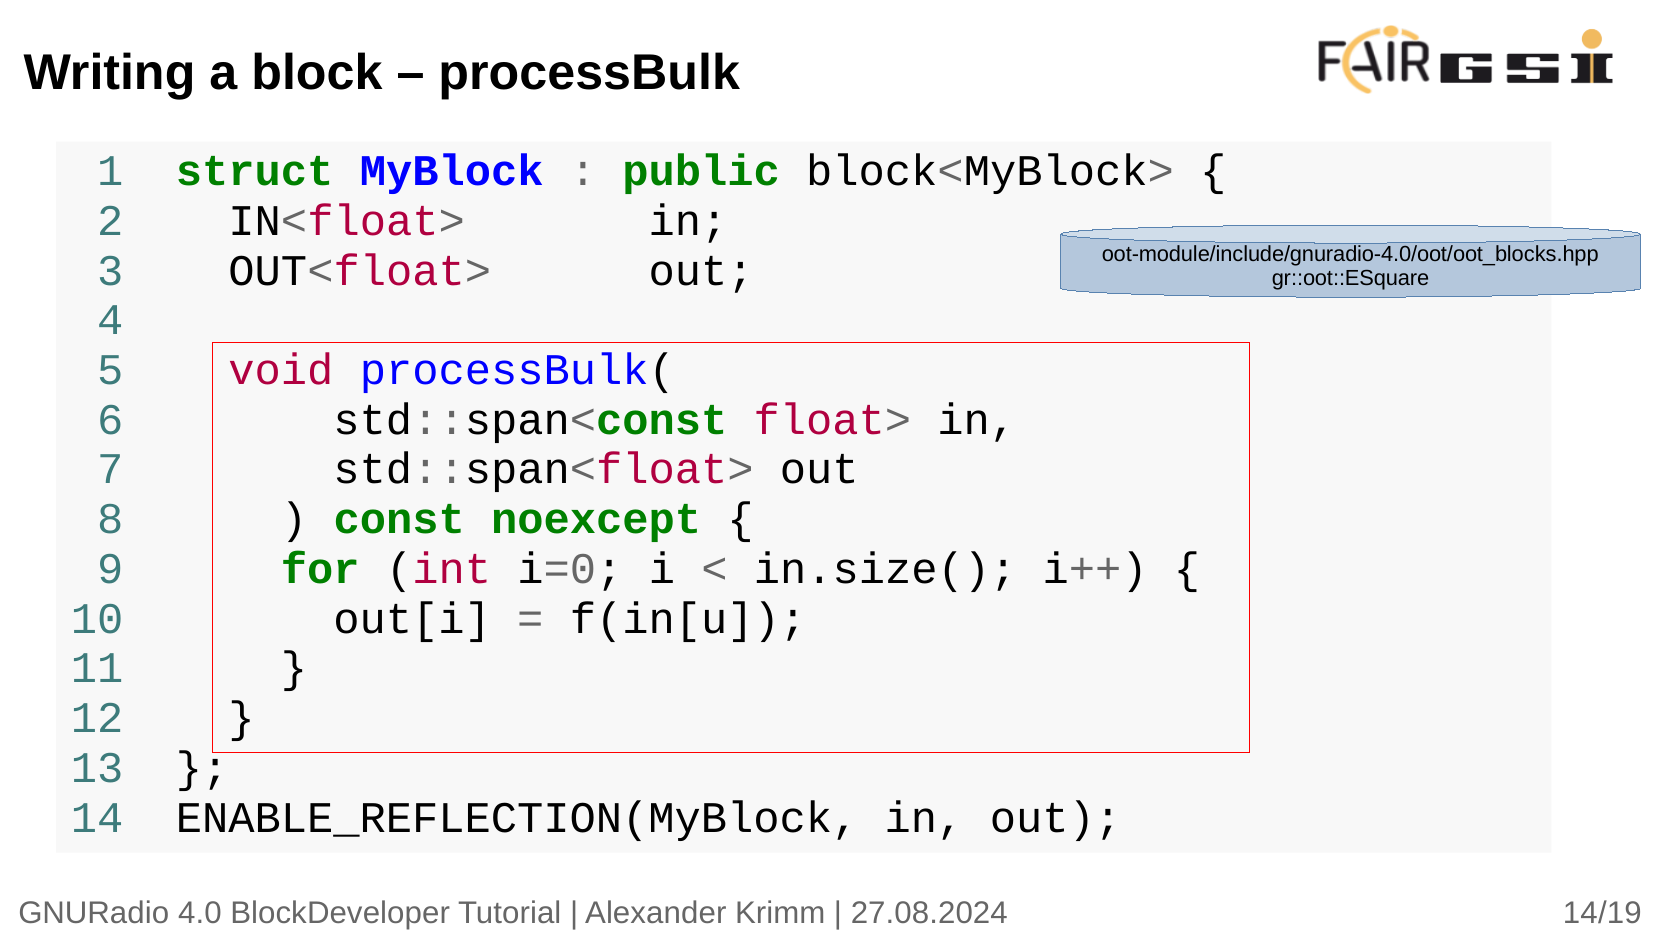

# Writing a block – processBulk
 1 struct MyBlock : public block<MyBlock> {
 2 IN<float> in;
 3 OUT<float> out;
 4
 5 void processBulk(
 6 std::span<const float> in,
 7 std::span<float> out
 8 ) const noexcept {
 9 for (int i=0; i < in.size(); i++) {
10 out[i] = f(in[u]);
11 }
12 }
13 };
14 ENABLE_REFLECTION(MyBlock, in, out);
oot-module/include/gnuradio-4.0/oot/oot_blocks.hpp
gr::oot::ESquare